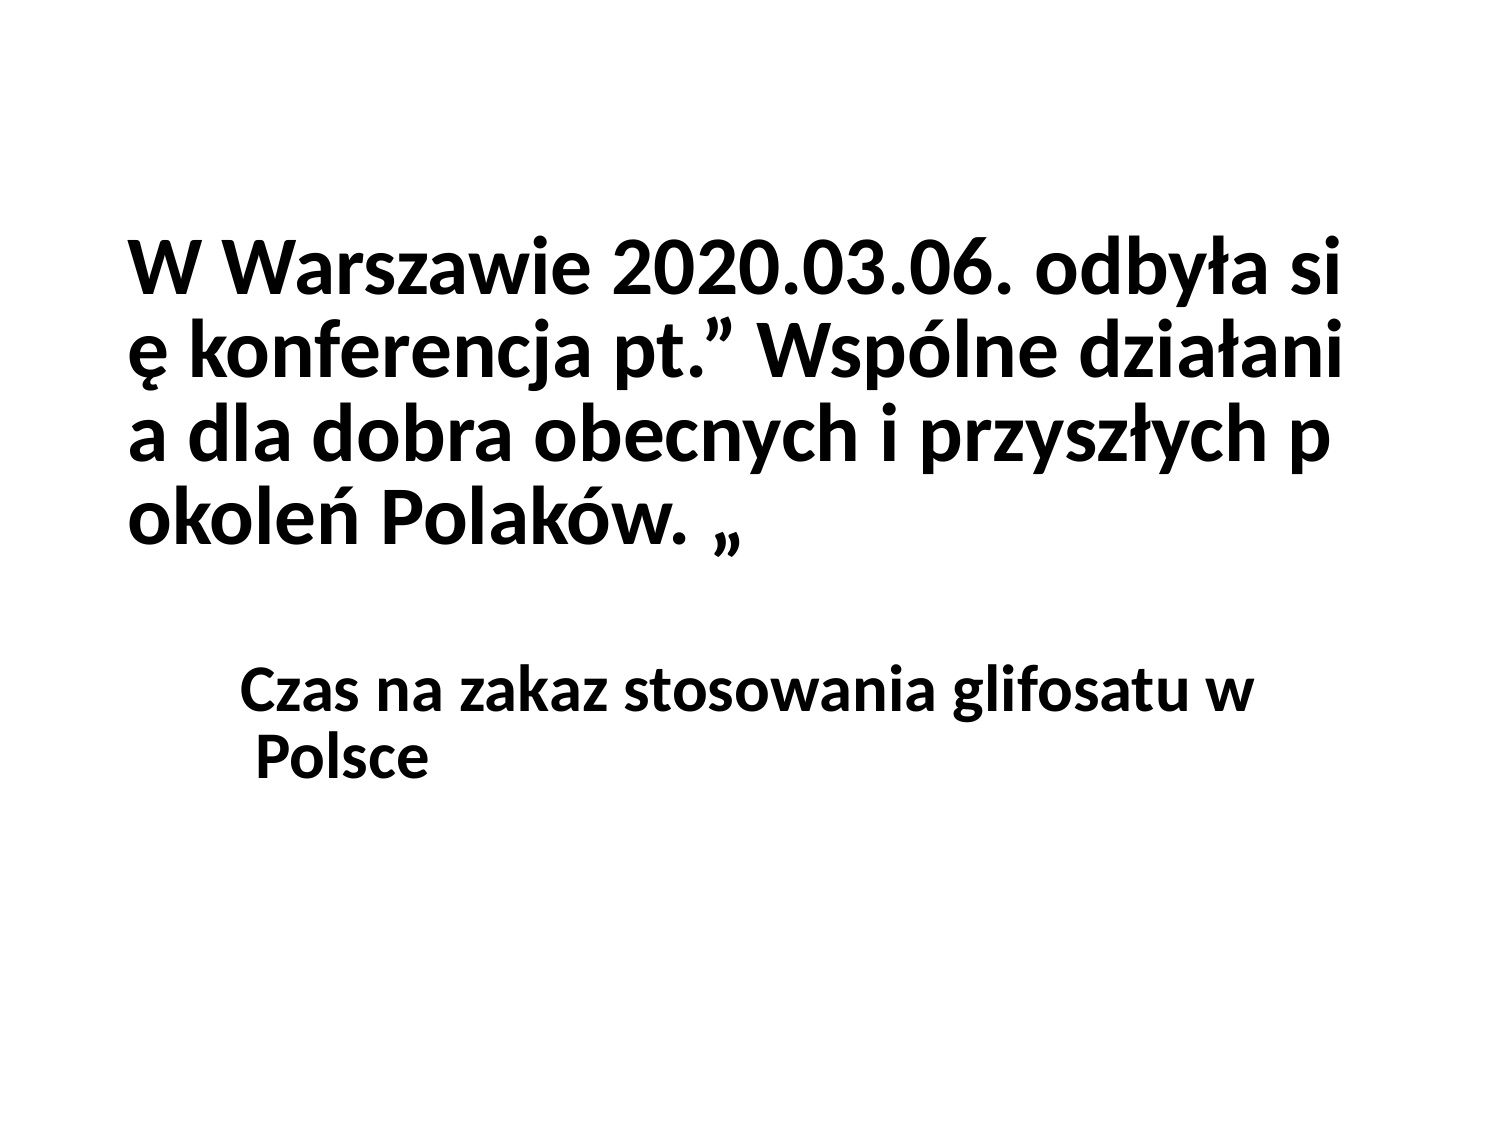

# W Warszawie 2020.03.06. odbyła się konferencja pt.” Wspólne działania dla dobra obecnych i przyszłych pokoleń Polaków. „
Czas na zakaz stosowania glifosatu w Polsce